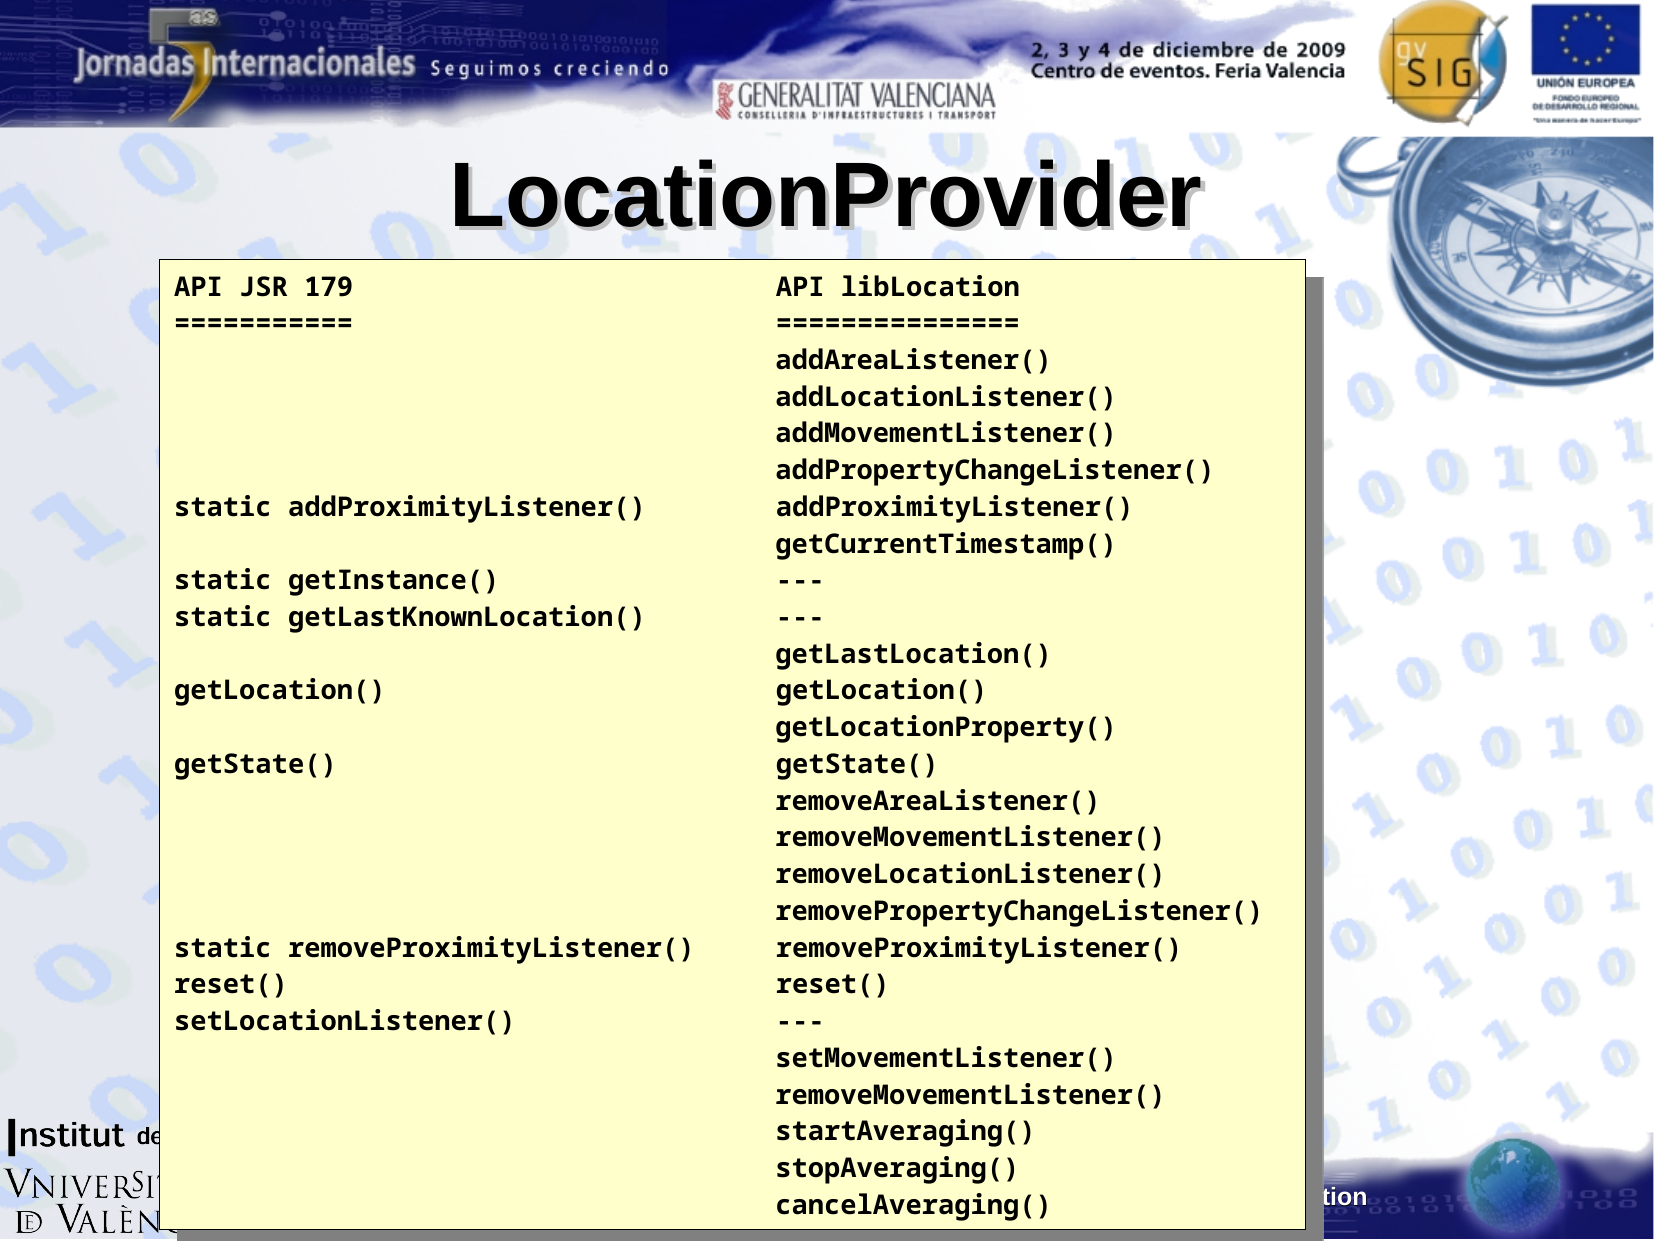

# LocationProvider
API JSR 179 API libLocation
=========== ===============
 addAreaListener()
 addLocationListener()
 addMovementListener()
 addPropertyChangeListener()
static addProximityListener() addProximityListener()
 getCurrentTimestamp()
static getInstance() ---
static getLastKnownLocation() ---
 getLastLocation()
getLocation() getLocation()
 getLocationProperty()
getState() getState()
 removeAreaListener()
 removeMovementListener()
 removeLocationListener()
 removePropertyChangeListener()
static removeProximityListener() removeProximityListener()
reset() reset()
setLocationListener() ---
 setMovementListener()
 removeMovementListener()
 startAveraging()
 stopAveraging()
 cancelAveraging()